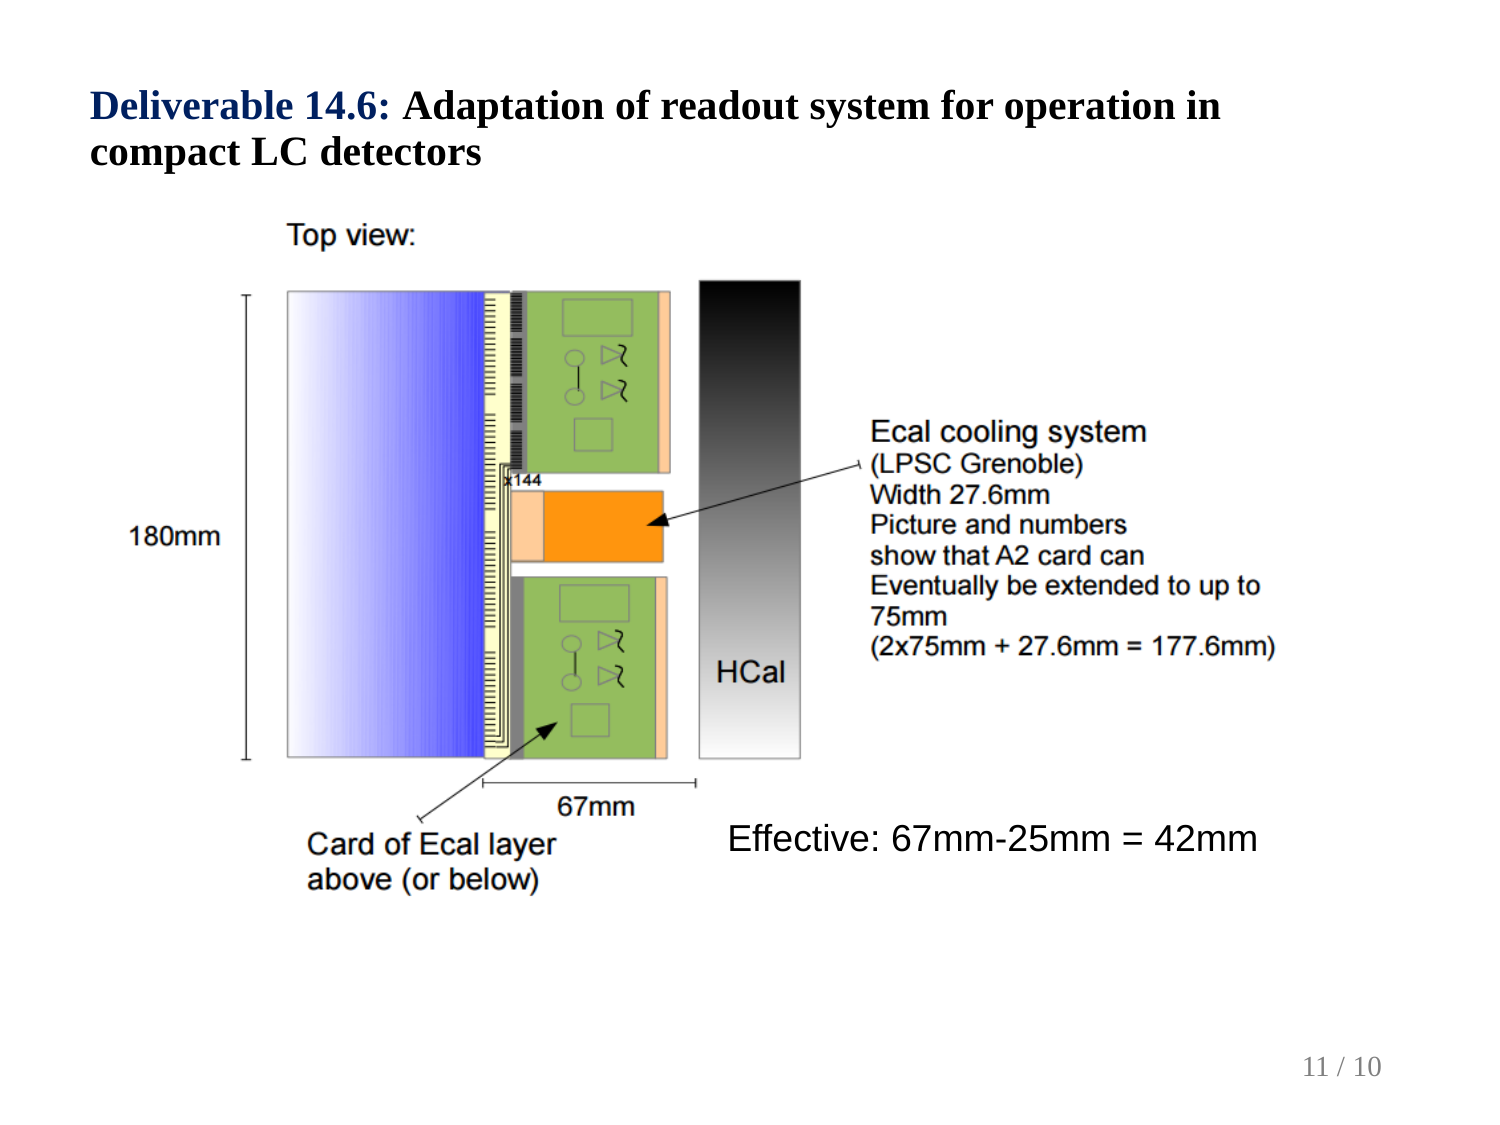

Deliverable 14.6: Adaptation of readout system for operation in compact LC detectors
Effective: 67mm-25mm = 42mm
11